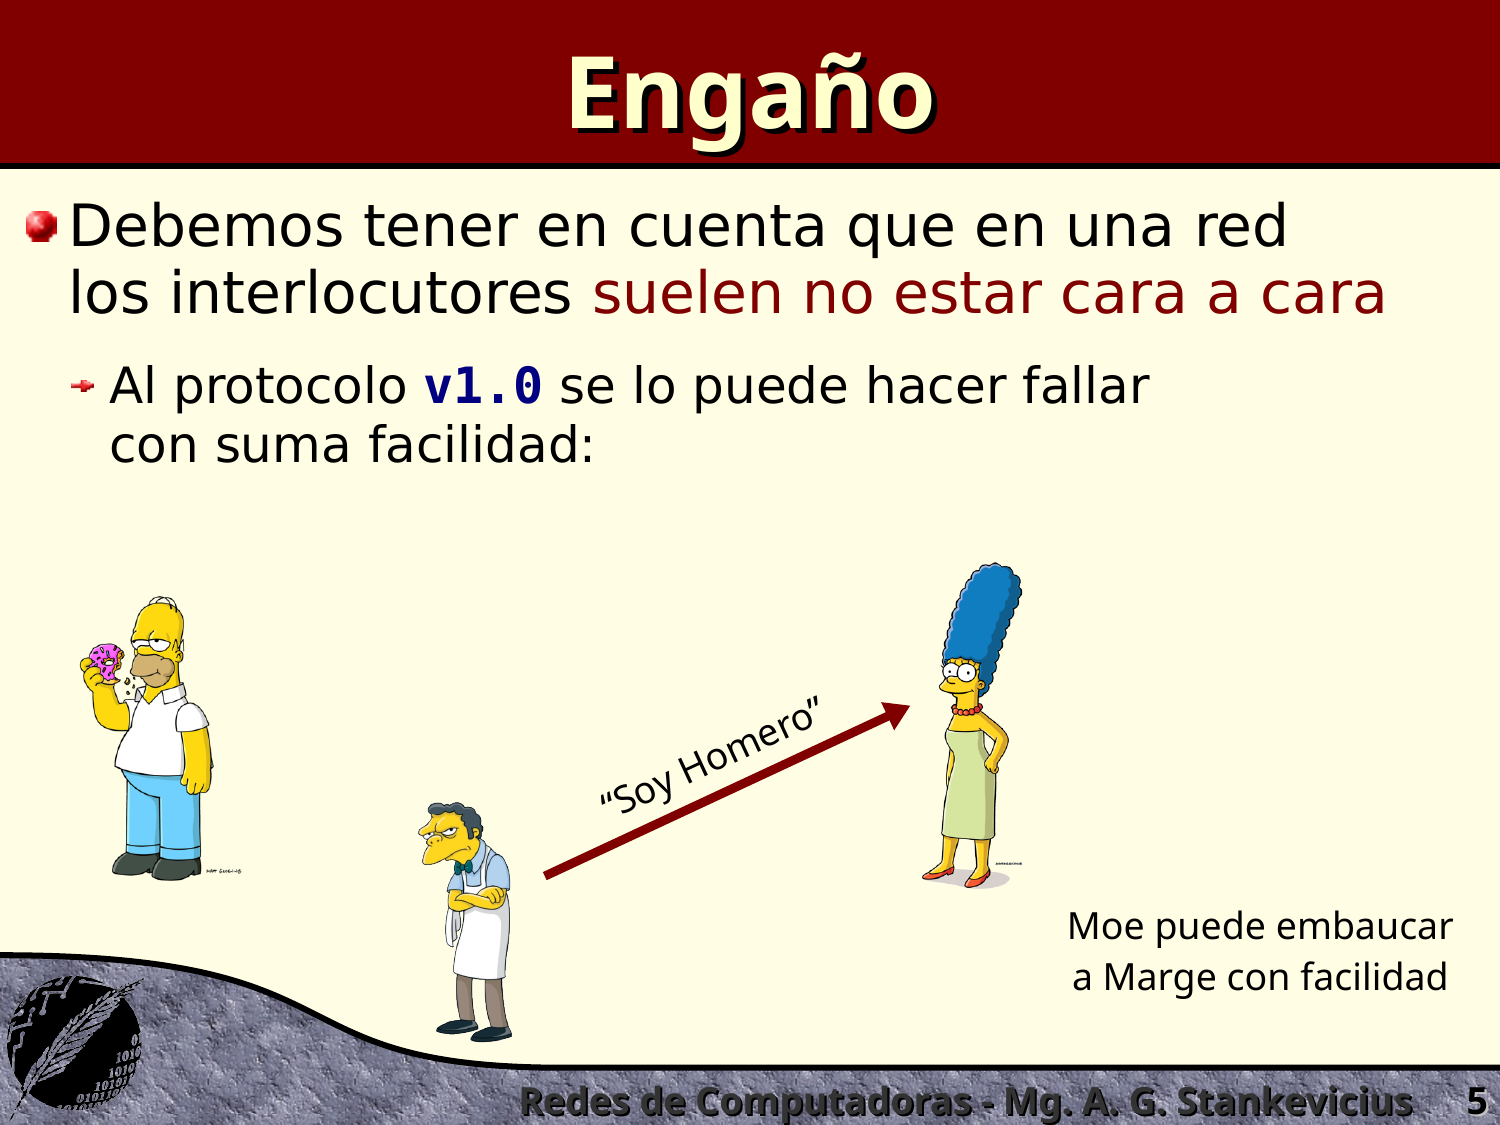

# Engaño
Debemos tener en cuenta que en una red
los interlocutores suelen no estar cara a cara
Al protocolo v1.0 se lo puede hacer fallar
con suma facilidad:
“Soy Homero”
Moe puede embaucar
a Marge con facilidad
5